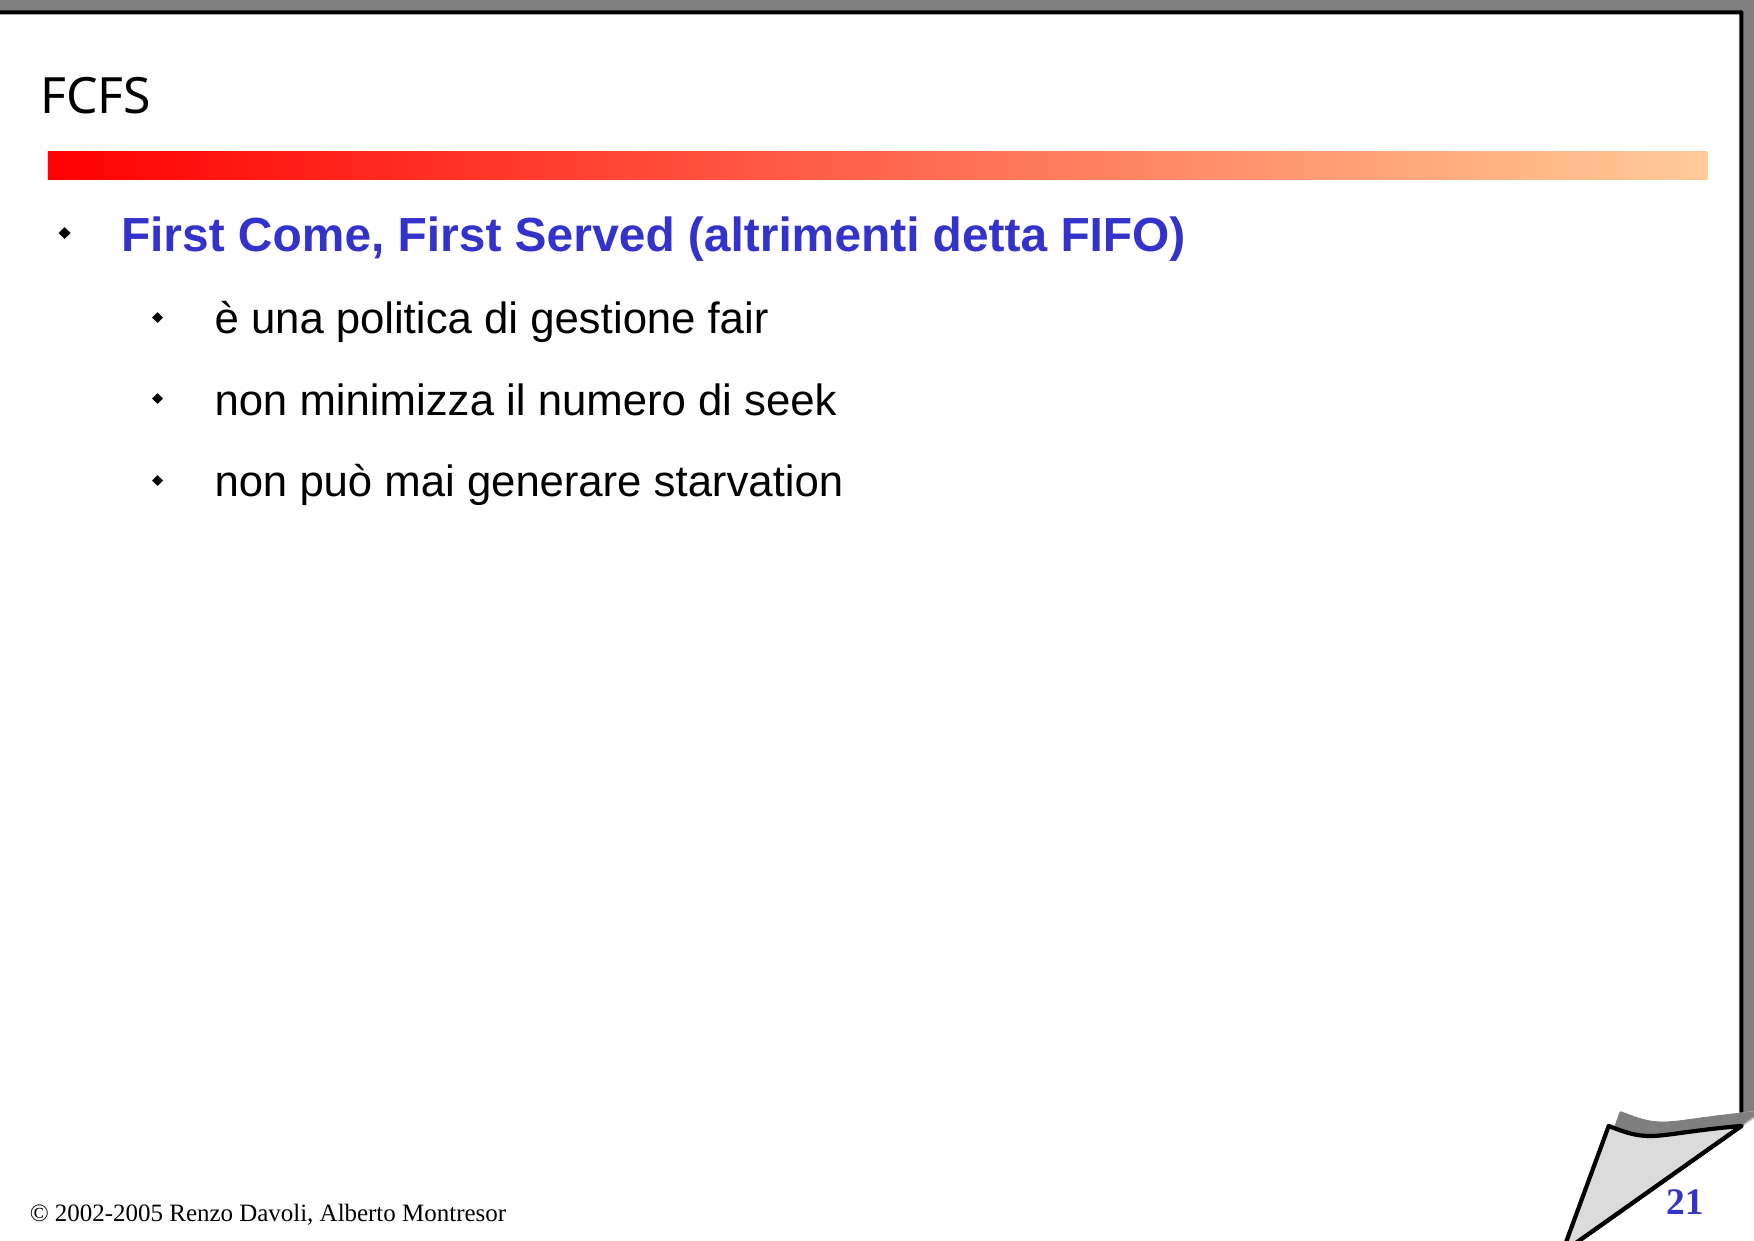

# FCFS
First Come, First Served (altrimenti detta FIFO)
è una politica di gestione fair
non minimizza il numero di seek
non può mai generare starvation